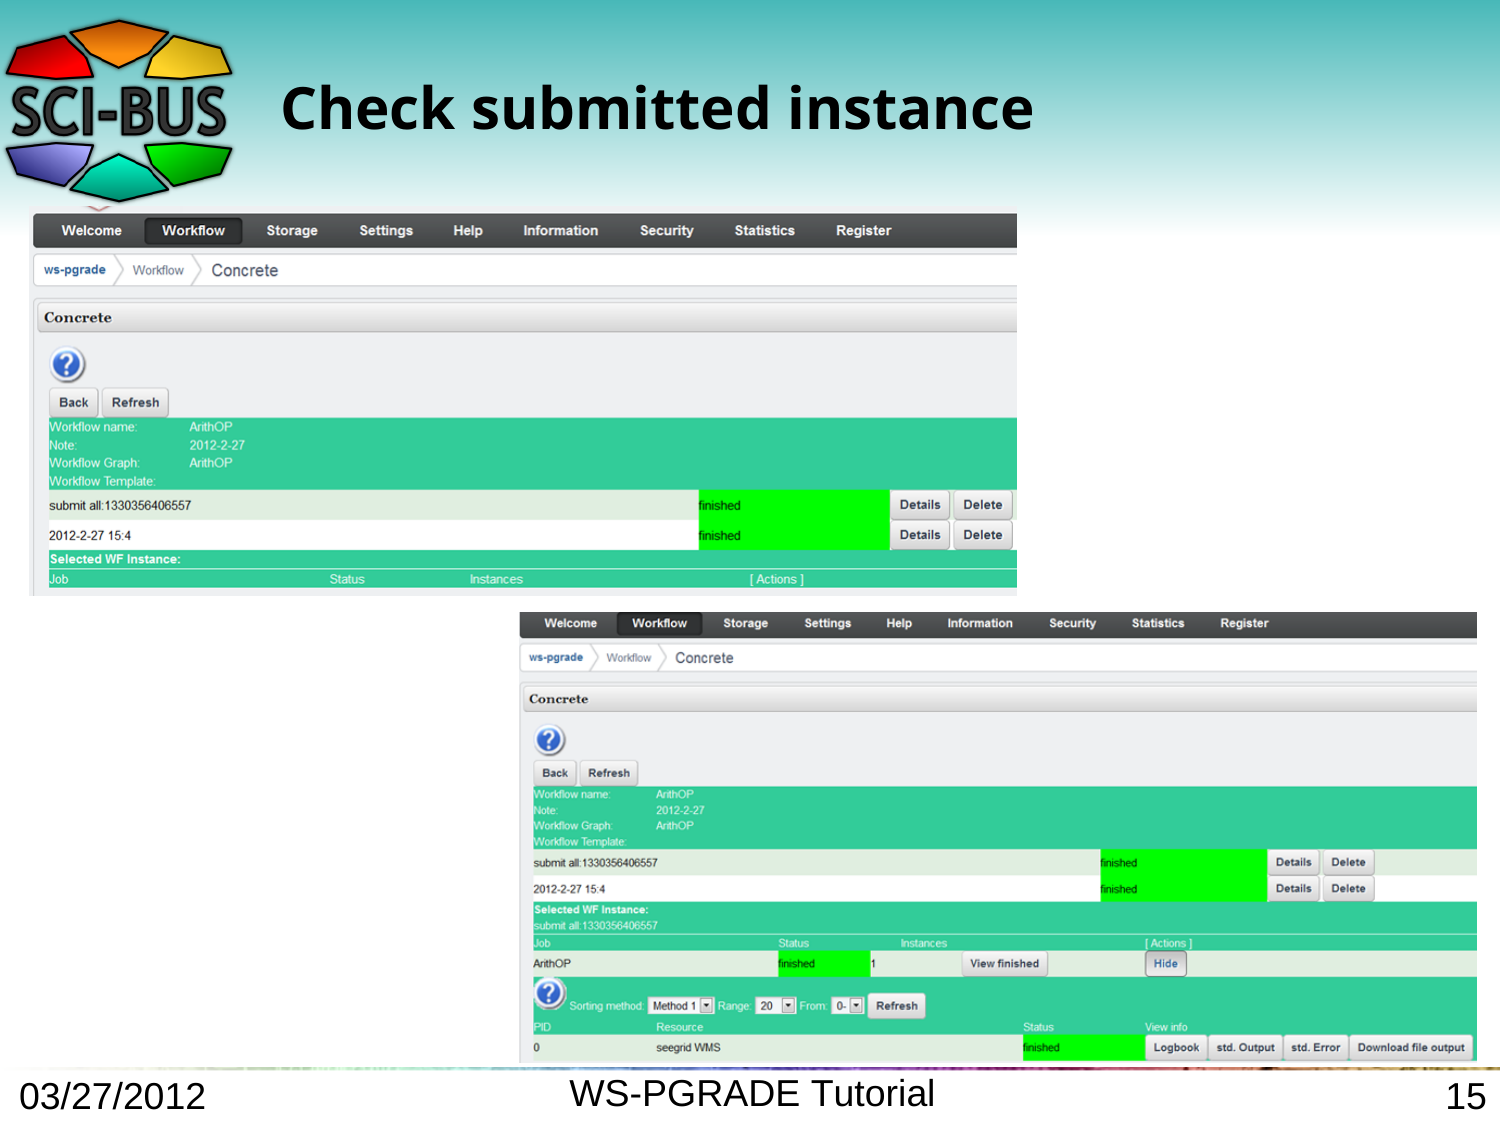

# Check submitted instance
Footer
5/29/2006
15